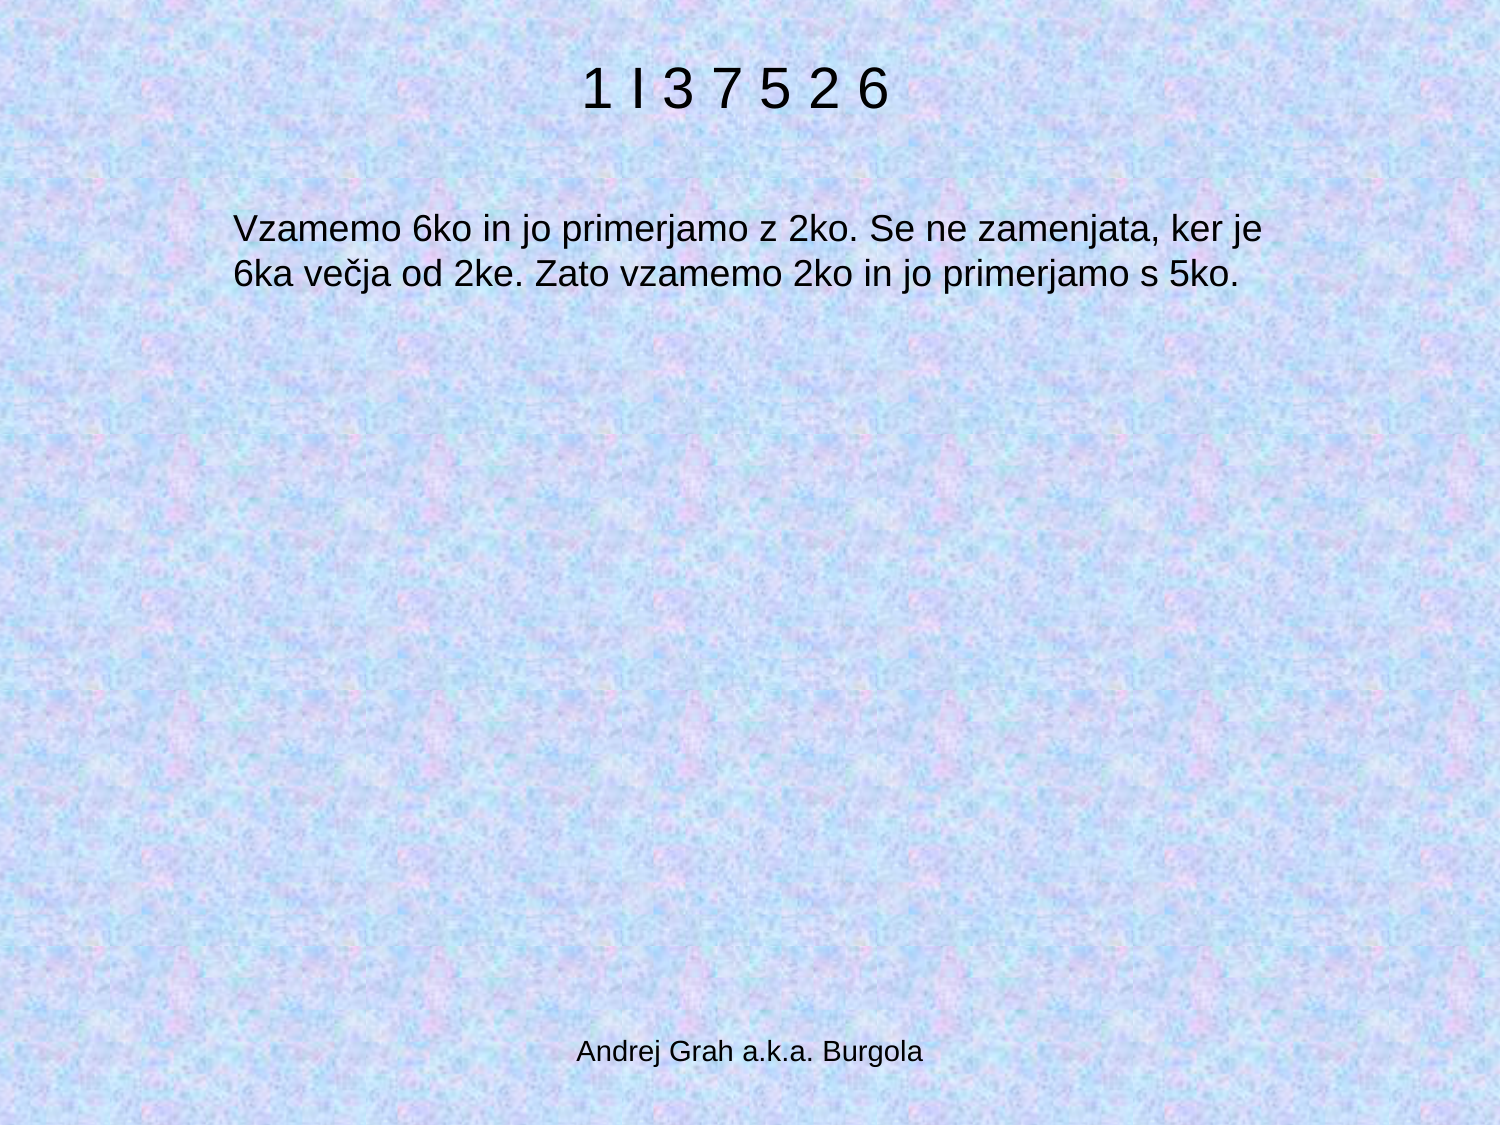

1 I 3 7 5 2 6
Vzamemo 6ko in jo primerjamo z 2ko. Se ne zamenjata, ker je 6ka večja od 2ke. Zato vzamemo 2ko in jo primerjamo s 5ko.
Andrej Grah a.k.a. Burgola